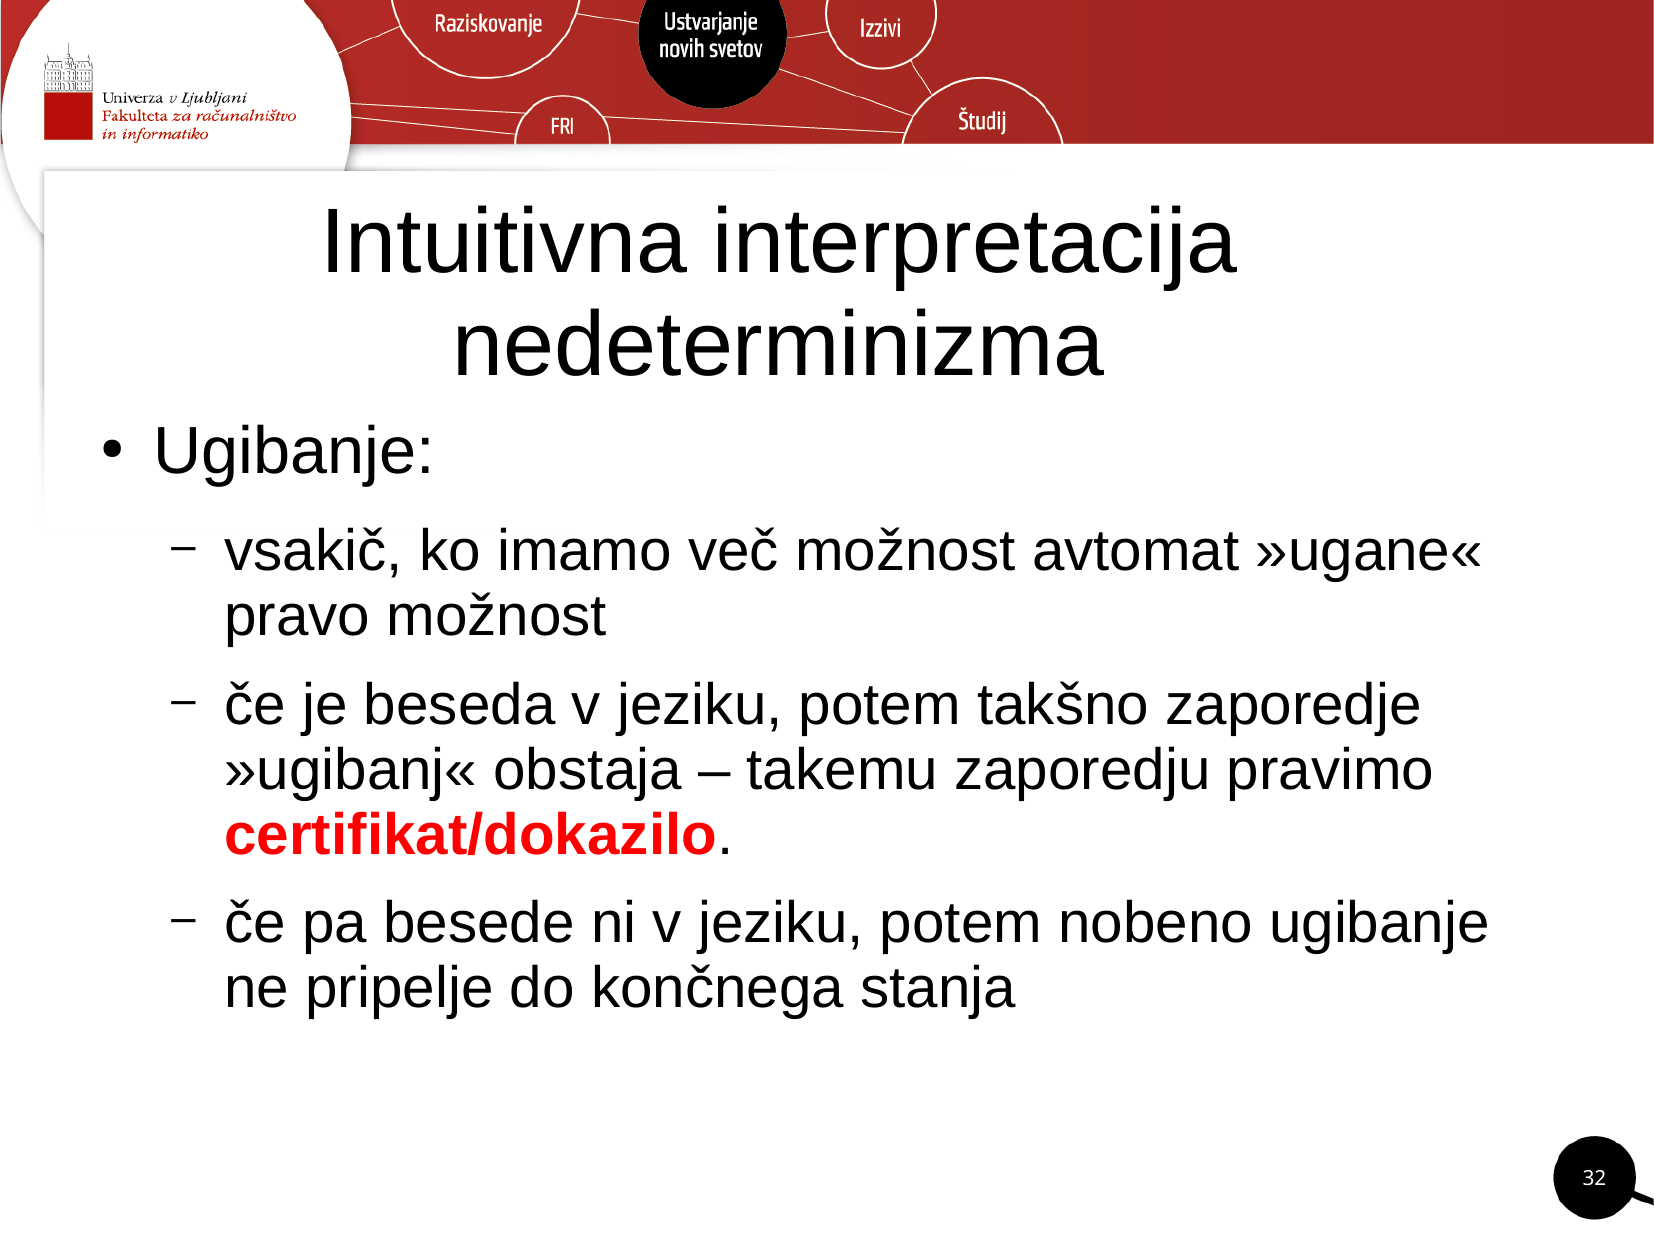

# Intuitivna interpretacija nedeterminizma
Ugibanje:
vsakič, ko imamo več možnost avtomat »ugane« pravo možnost
če je beseda v jeziku, potem takšno zaporedje »ugibanj« obstaja – takemu zaporedju pravimo certifikat/dokazilo.
če pa besede ni v jeziku, potem nobeno ugibanje ne pripelje do končnega stanja